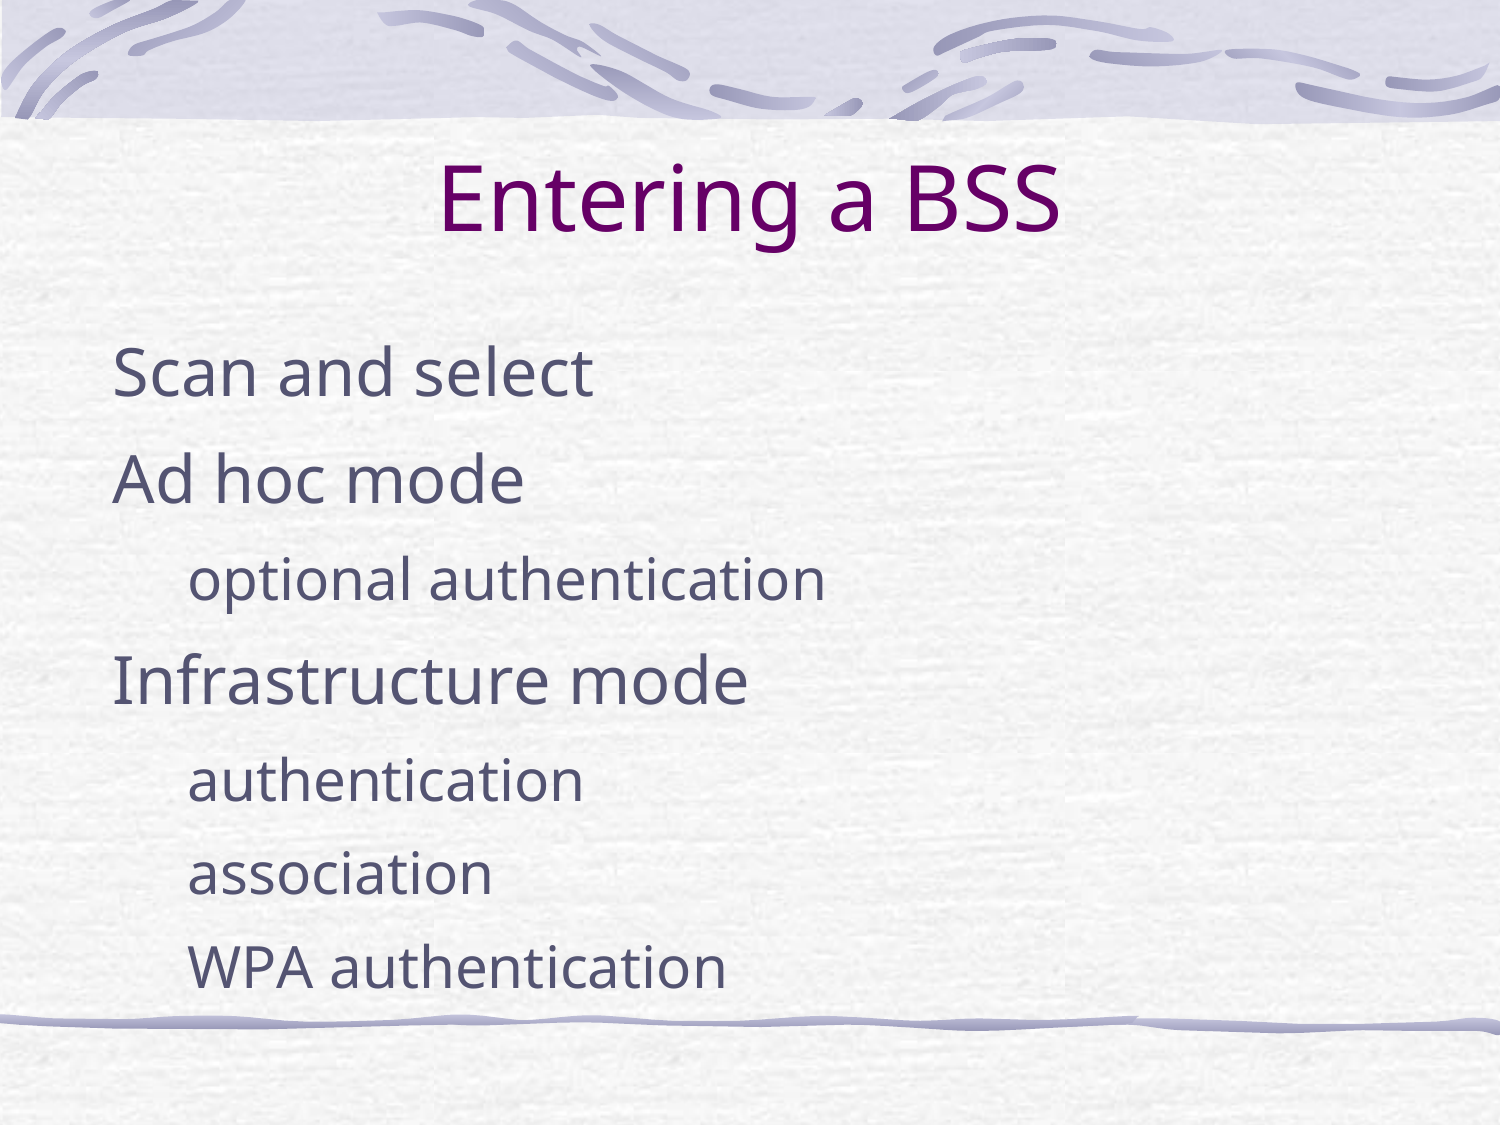

# Entering a BSS
Scan and select
Ad hoc mode
optional authentication
Infrastructure mode
authentication
association
WPA authentication